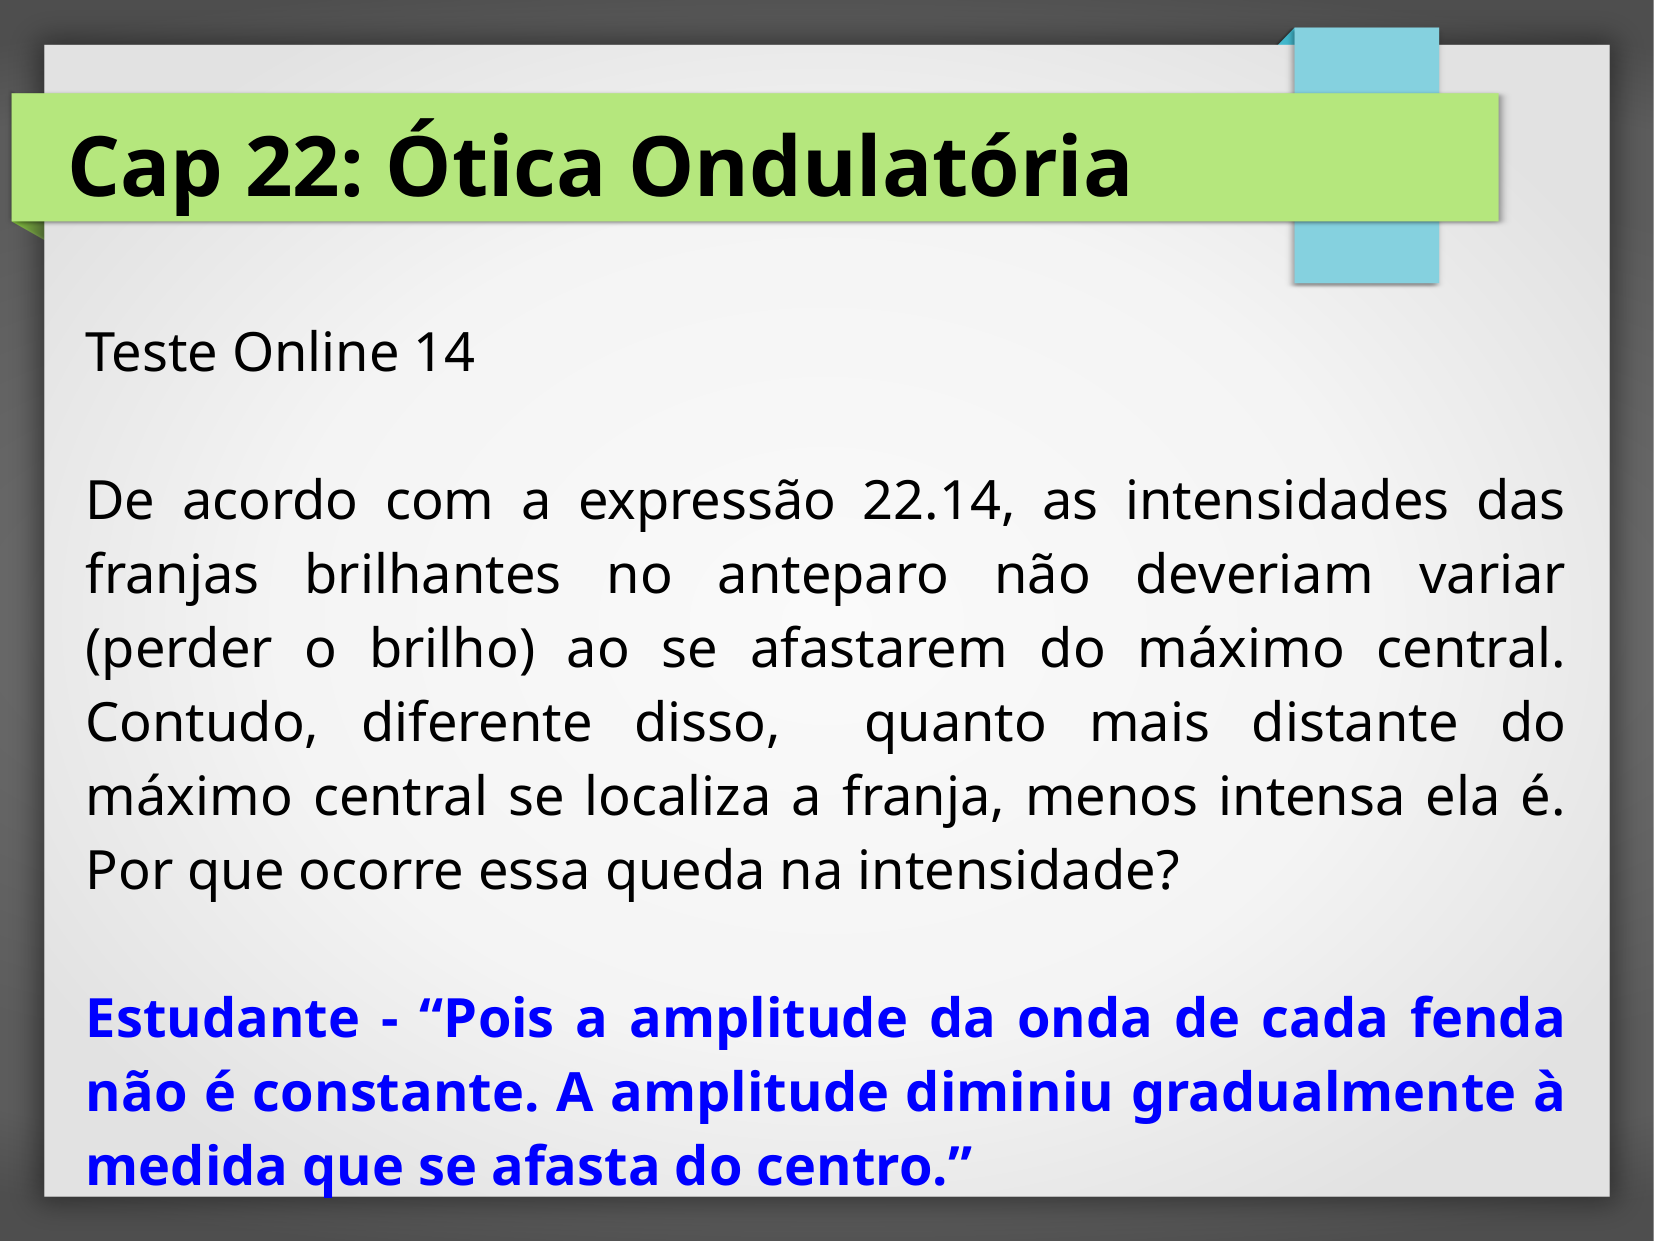

Cap 22: Ótica Ondulatória
Teste Online 14
De acordo com a expressão 22.14, as intensidades das franjas brilhantes no anteparo não deveriam variar (perder o brilho) ao se afastarem do máximo central. Contudo, diferente disso, quanto mais distante do máximo central se localiza a franja, menos intensa ela é. Por que ocorre essa queda na intensidade?
Estudante - “Pois a amplitude da onda de cada fenda não é constante. A amplitude diminiu gradualmente à medida que se afasta do centro.”